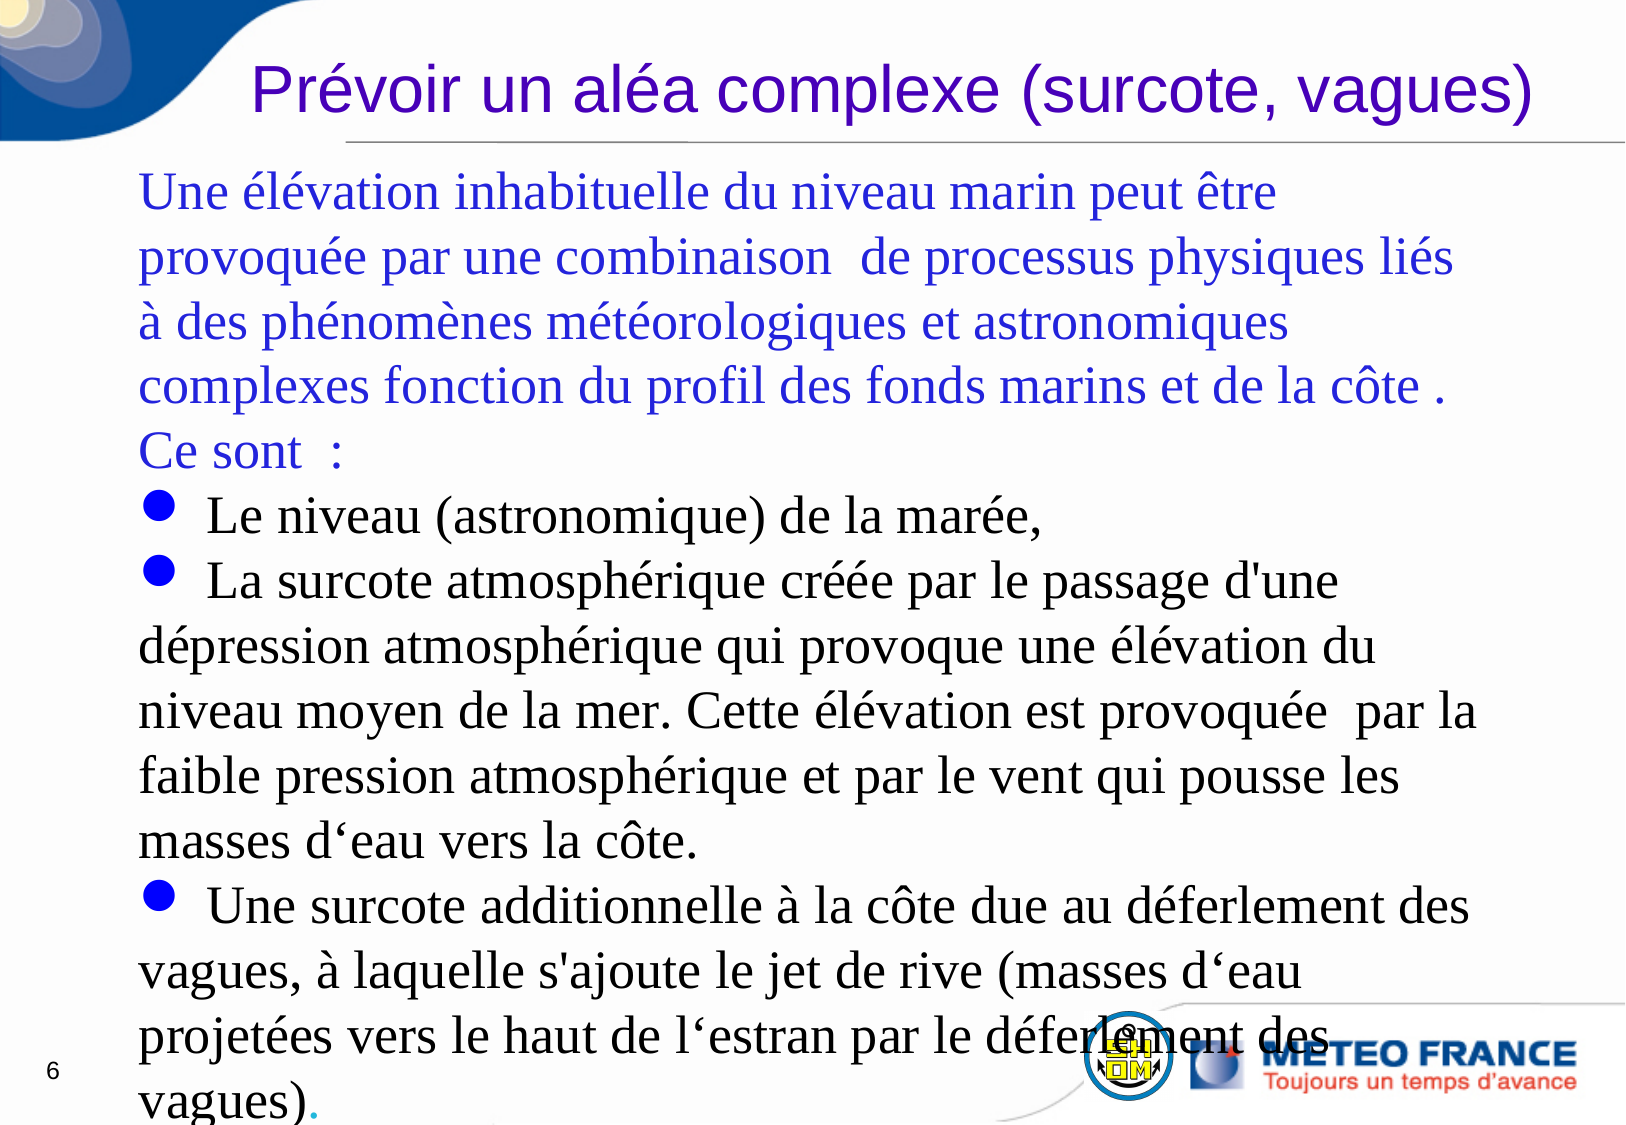

# Prévoir un aléa complexe (surcote, vagues)
Une élévation inhabituelle du niveau marin peut être provoquée par une combinaison de processus physiques liés à des phénomènes météorologiques et astronomiques complexes fonction du profil des fonds marins et de la côte . Ce sont :
 Le niveau (astronomique) de la marée,
 La surcote atmosphérique créée par le passage d'une dépression atmosphérique qui provoque une élévation du niveau moyen de la mer. Cette élévation est provoquée par la faible pression atmosphérique et par le vent qui pousse les masses d‘eau vers la côte.
 Une surcote additionnelle à la côte due au déferlement des vagues, à laquelle s'ajoute le jet de rive (masses d‘eau projetées vers le haut de l‘estran par le déferlement des vagues).